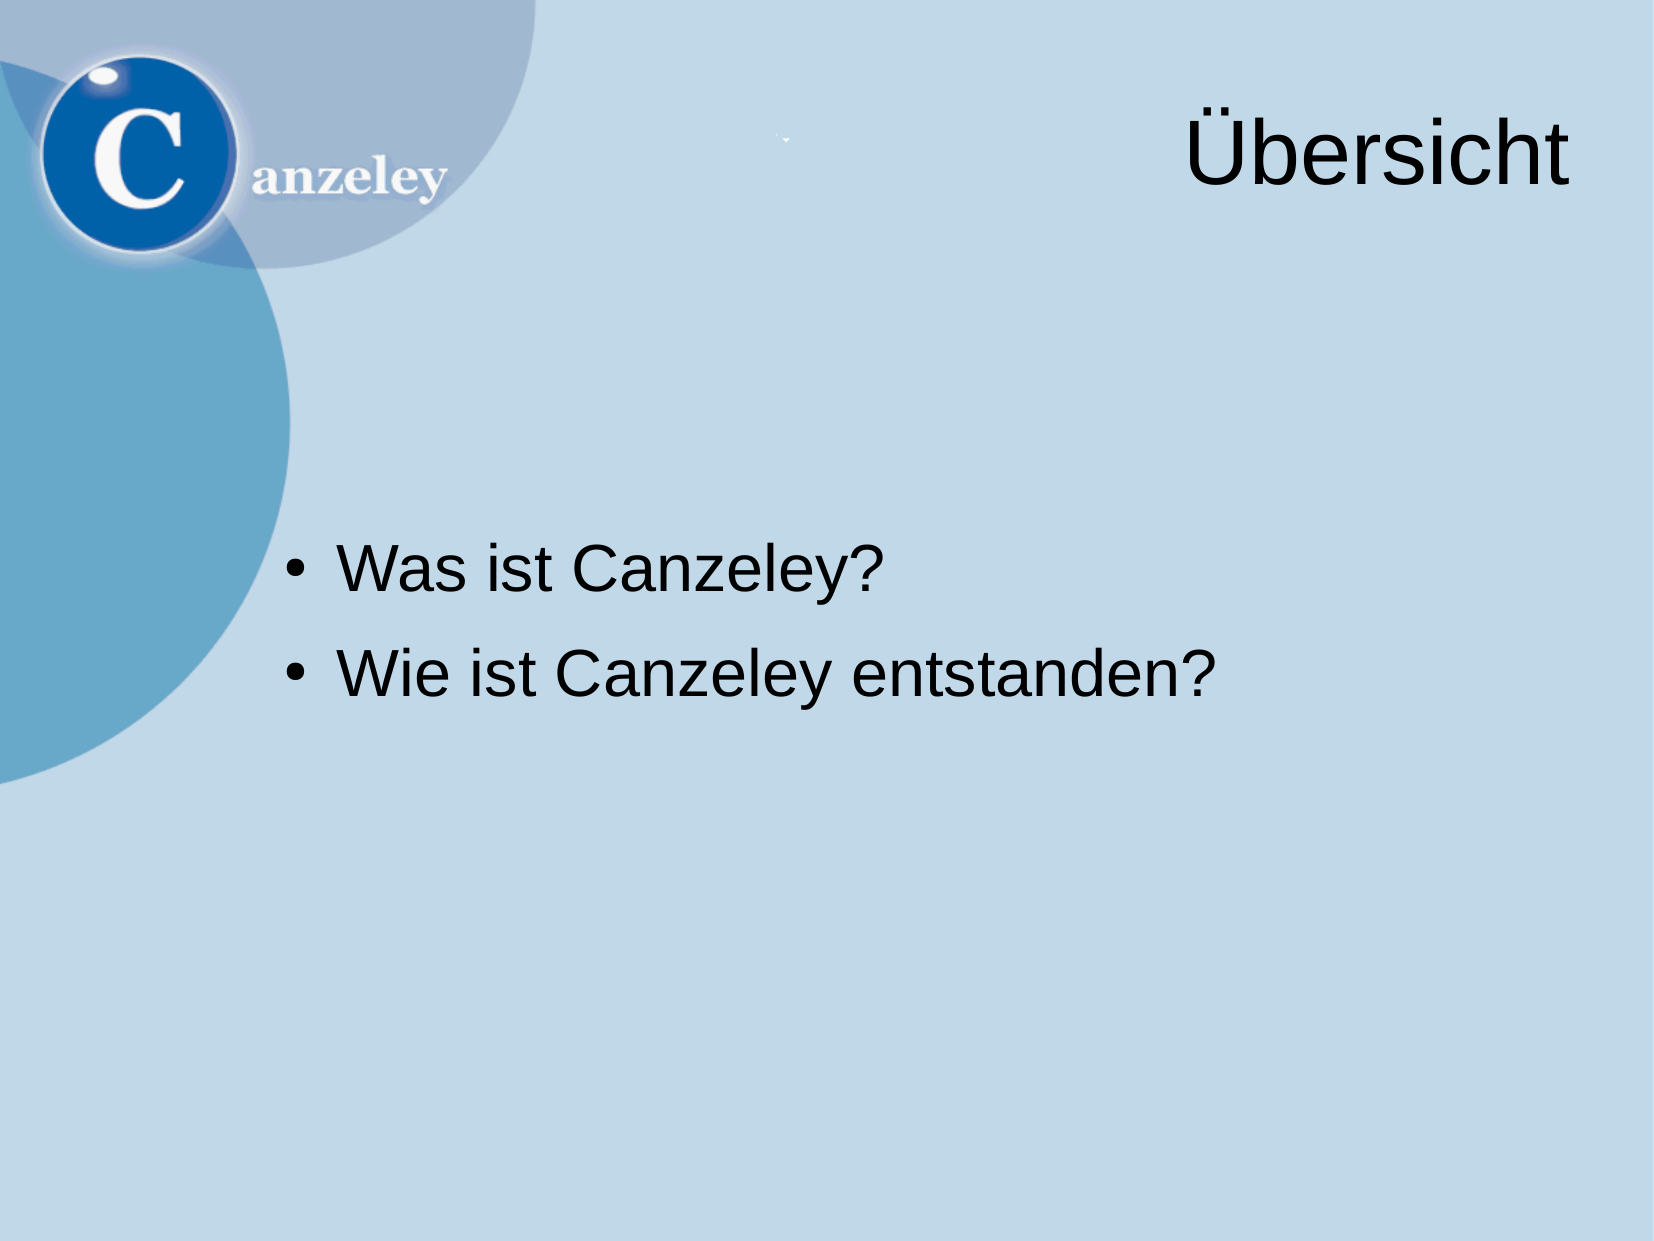

# Übersicht
Was ist Canzeley?
Wie ist Canzeley entstanden?